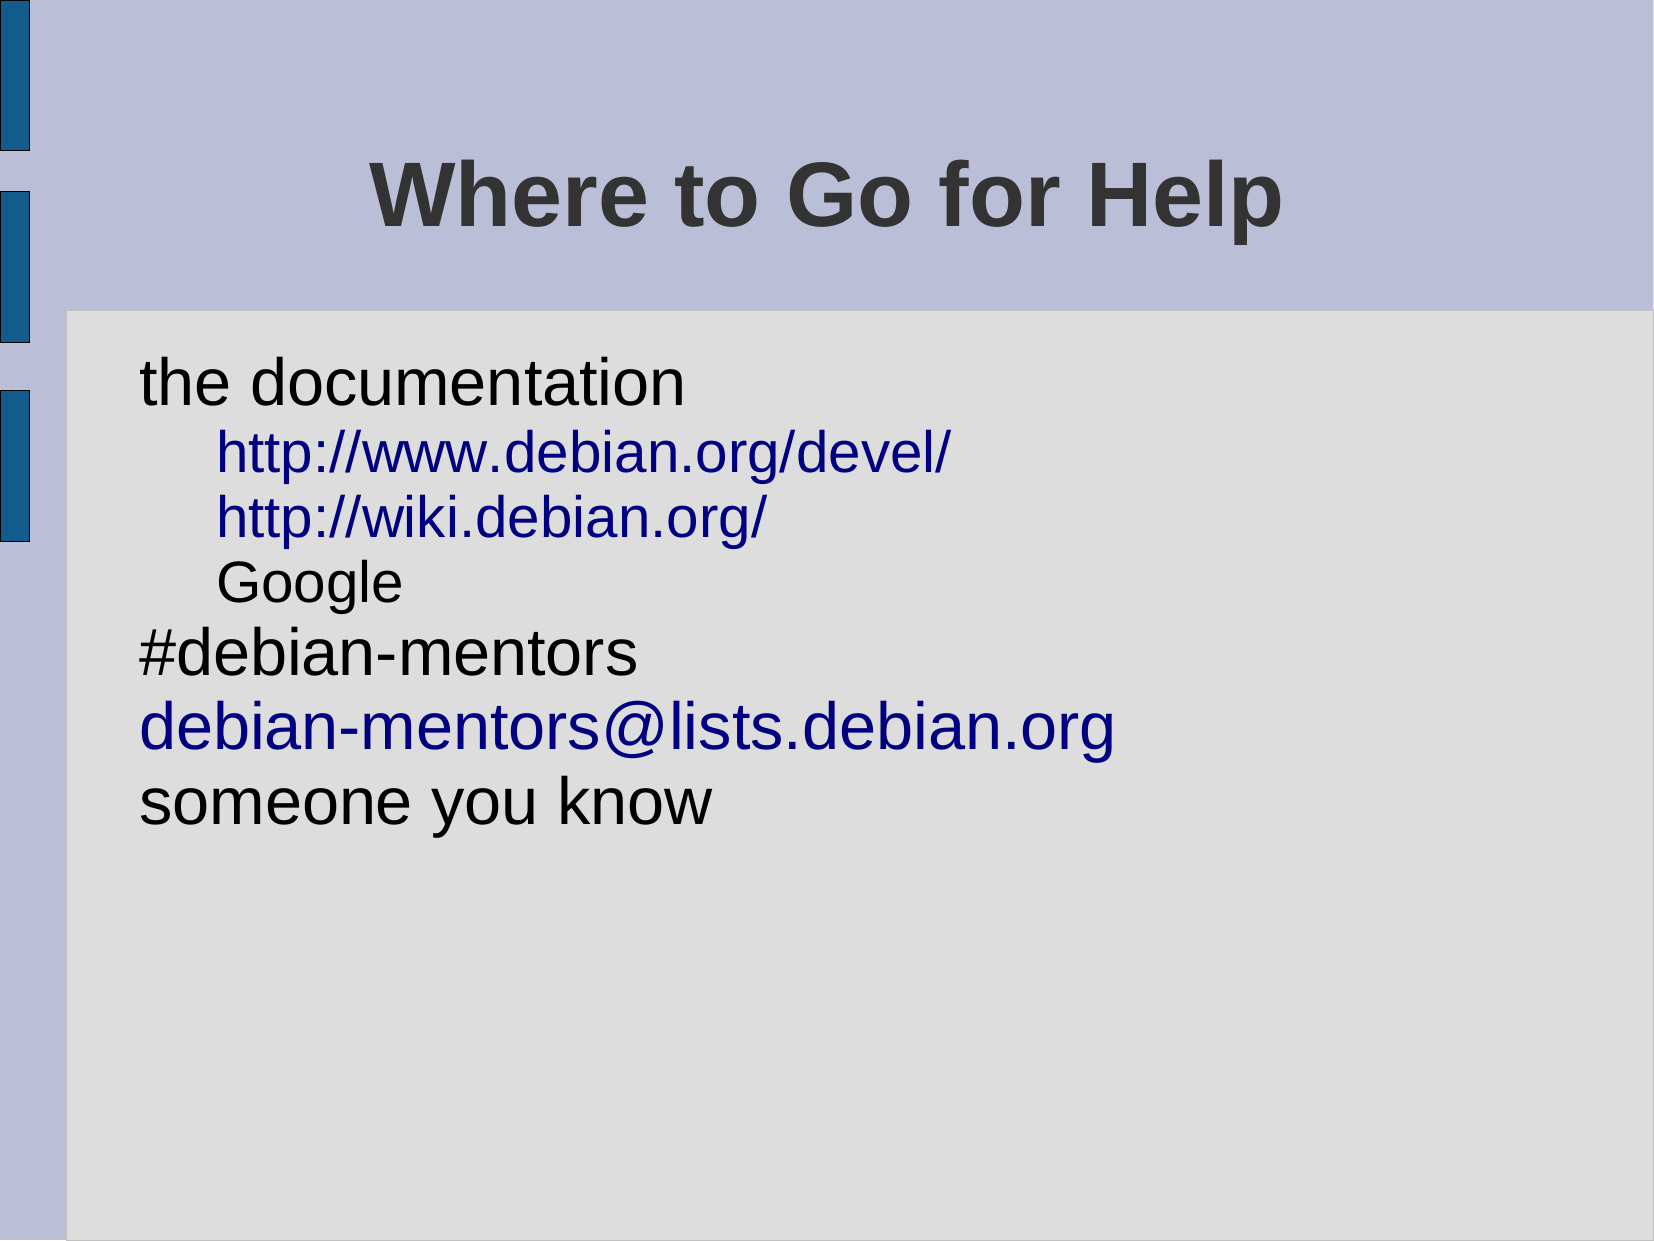

# Where to Go for Help
the documentation
http://www.debian.org/devel/
http://wiki.debian.org/
Google
#debian-mentors
debian-mentors@lists.debian.org
someone you know